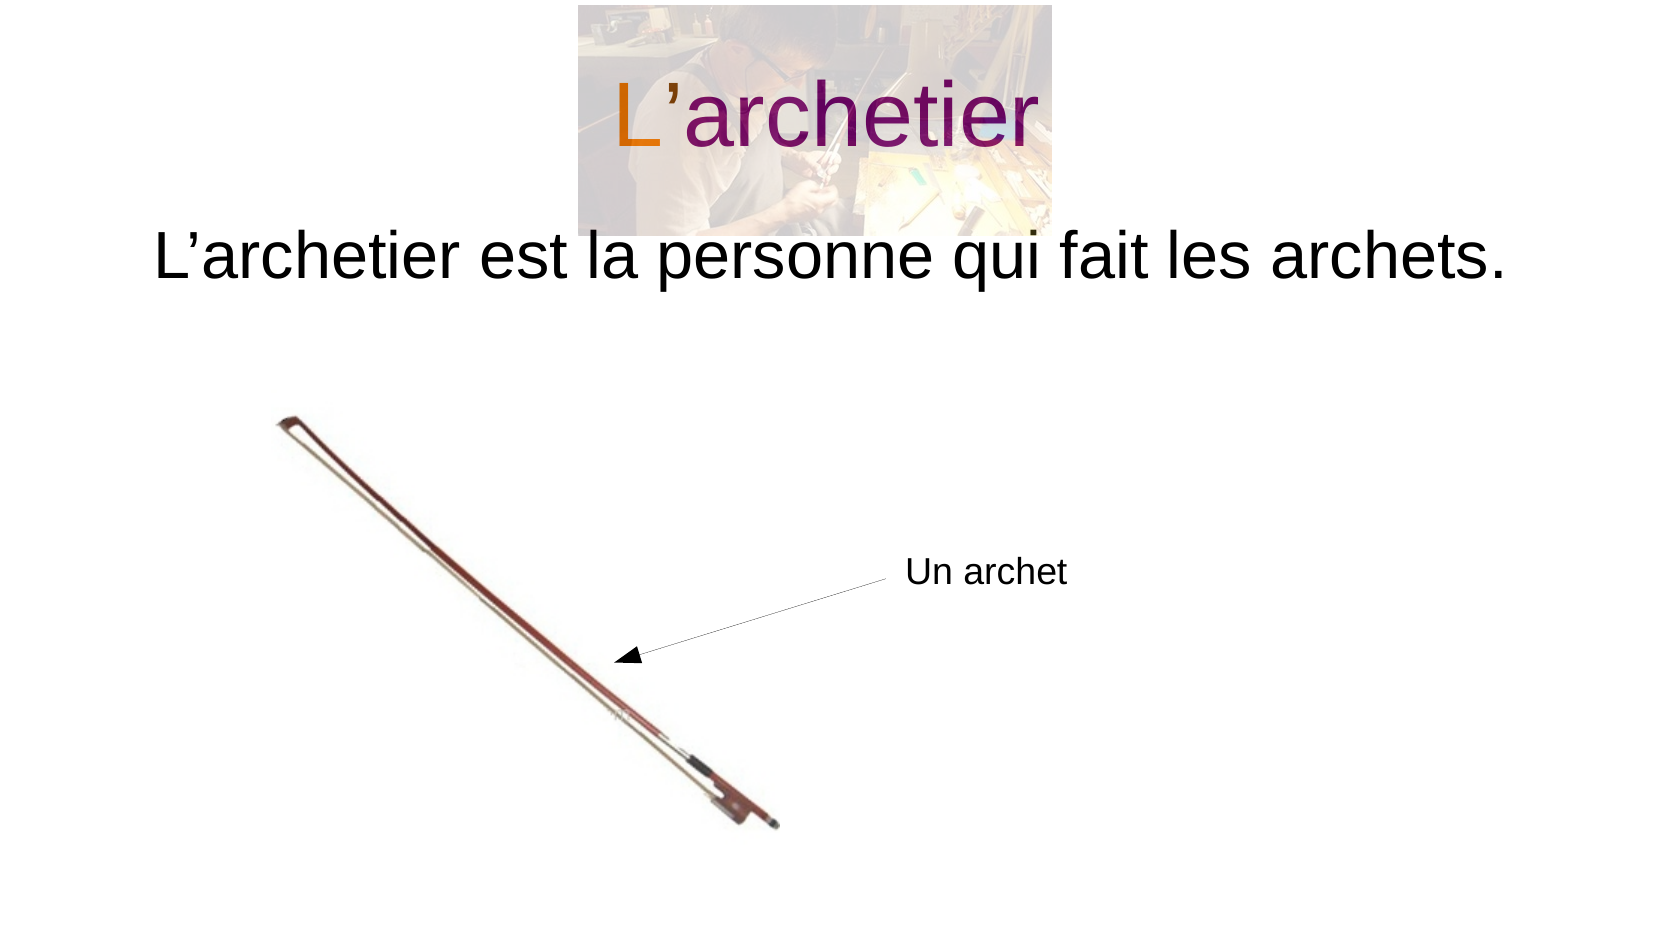

# L’archetier
L’archetier est la personne qui fait les archets.
Un archet